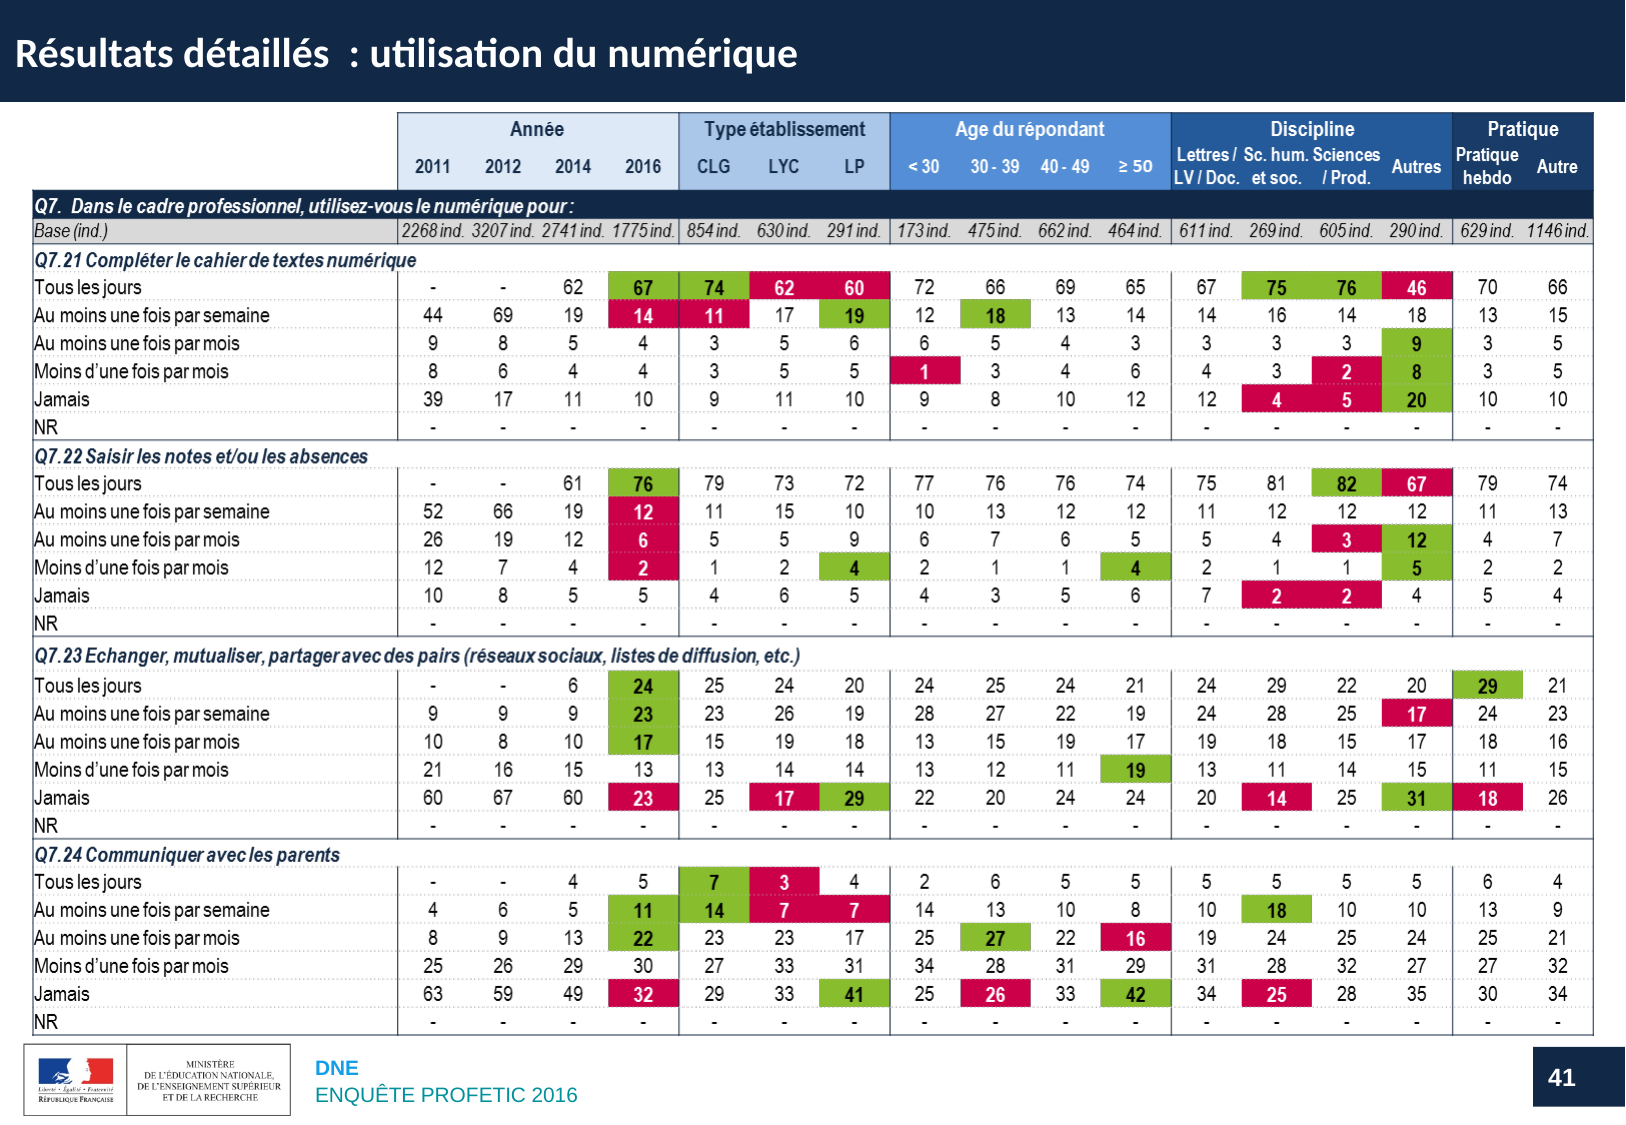

# Résultats détaillés : utilisation du numérique
35